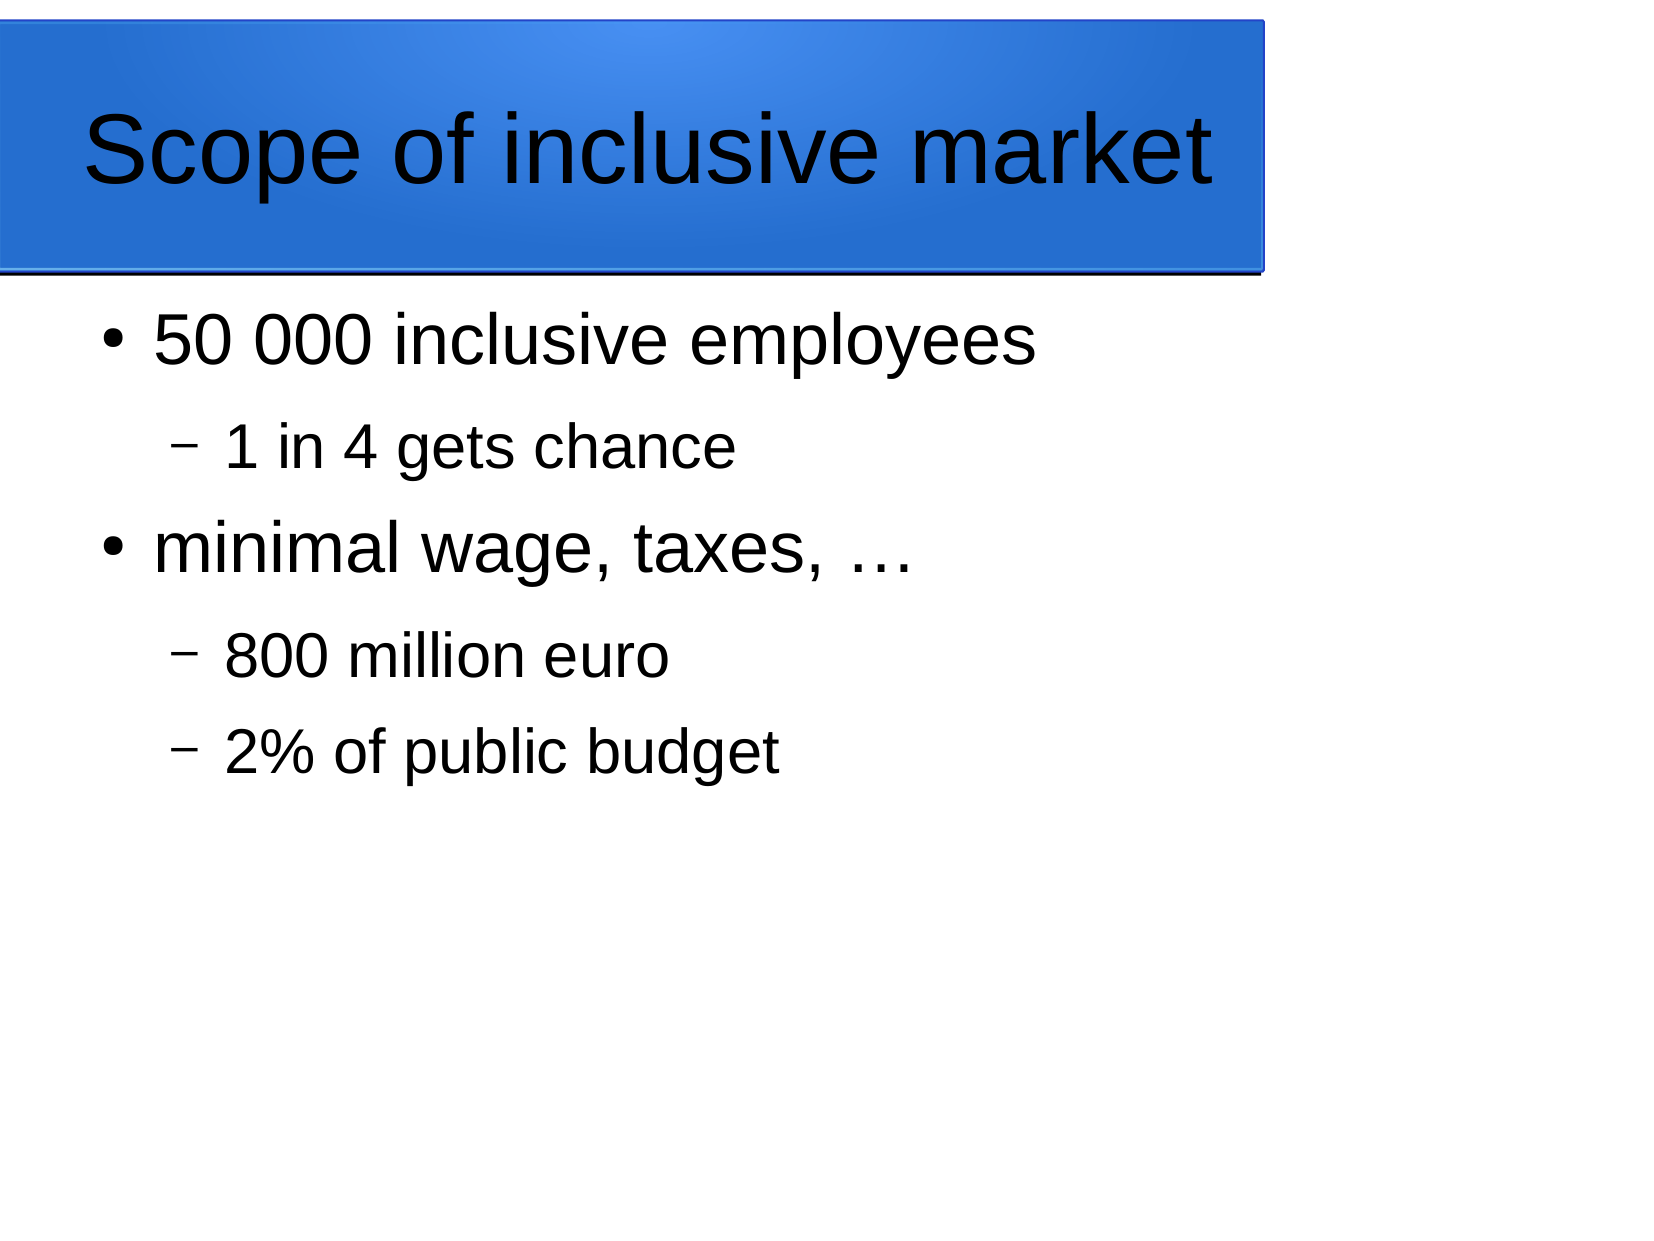

# Scope of inclusive market
50 000 inclusive employees
1 in 4 gets chance
minimal wage, taxes, …
800 million euro
2% of public budget